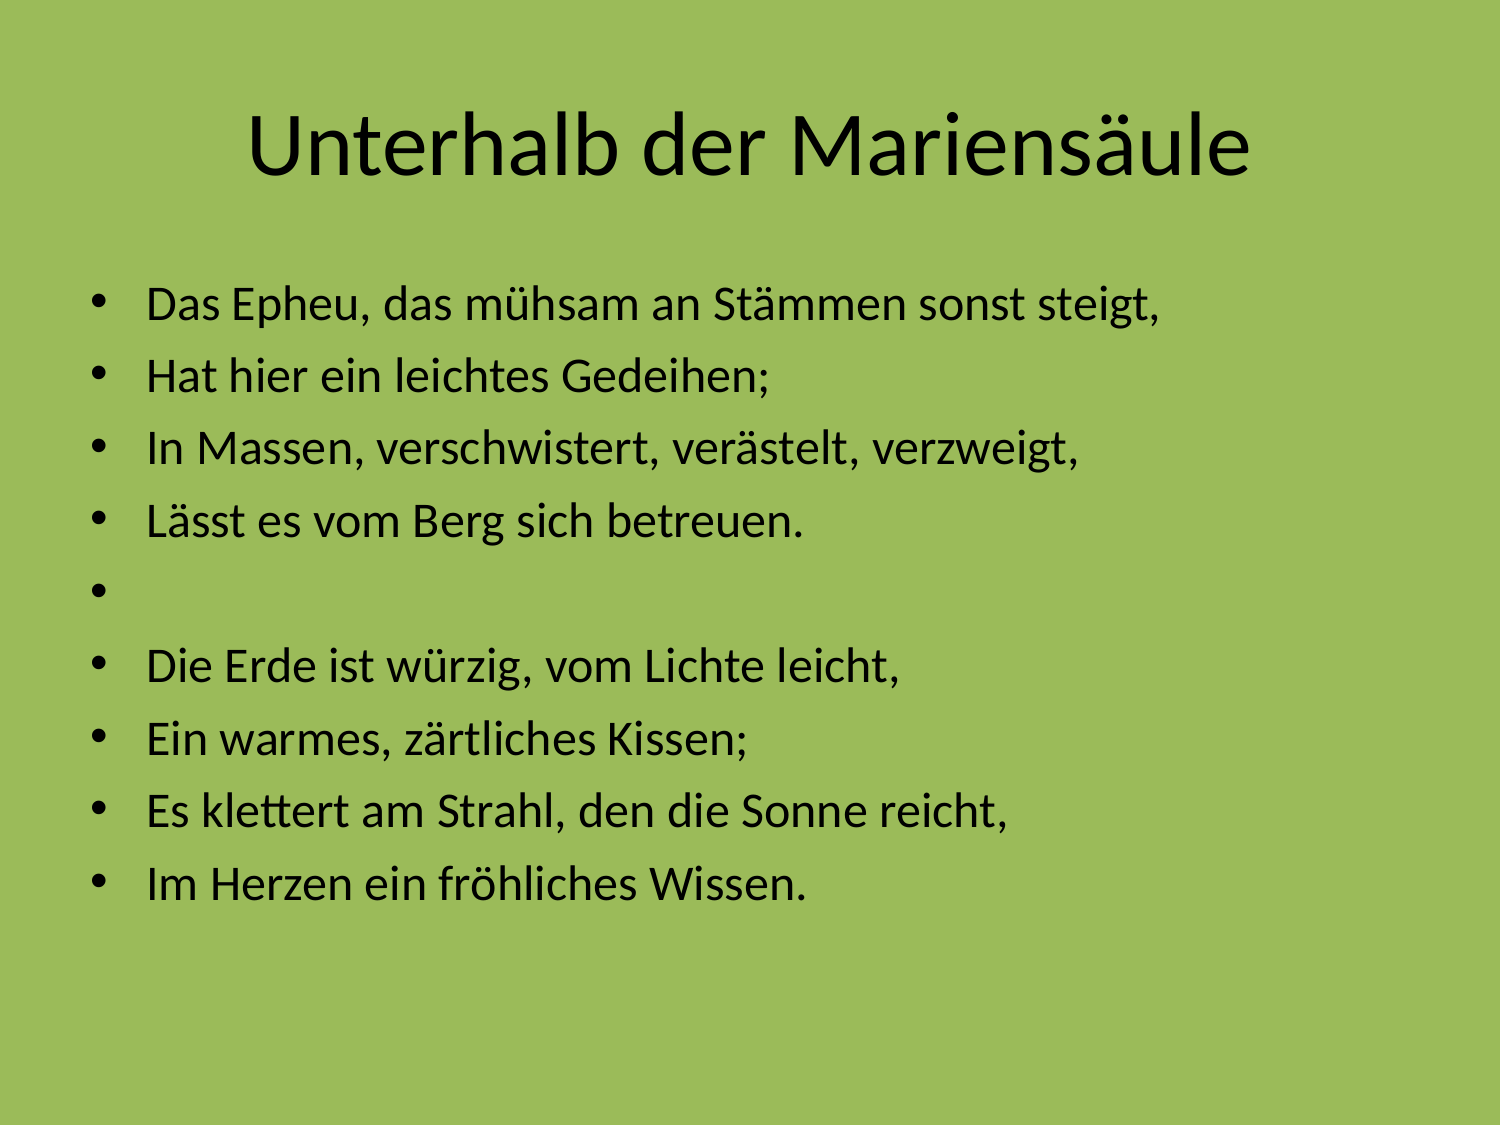

# Unterhalb der Mariensäule
Das Epheu, das mühsam an Stämmen sonst steigt,
Hat hier ein leichtes Gedeihen;
In Massen, verschwistert, verästelt, verzweigt,
Lässt es vom Berg sich betreuen.
Die Erde ist würzig, vom Lichte leicht,
Ein warmes, zärtliches Kissen;
Es klettert am Strahl, den die Sonne reicht,
Im Herzen ein fröhliches Wissen.